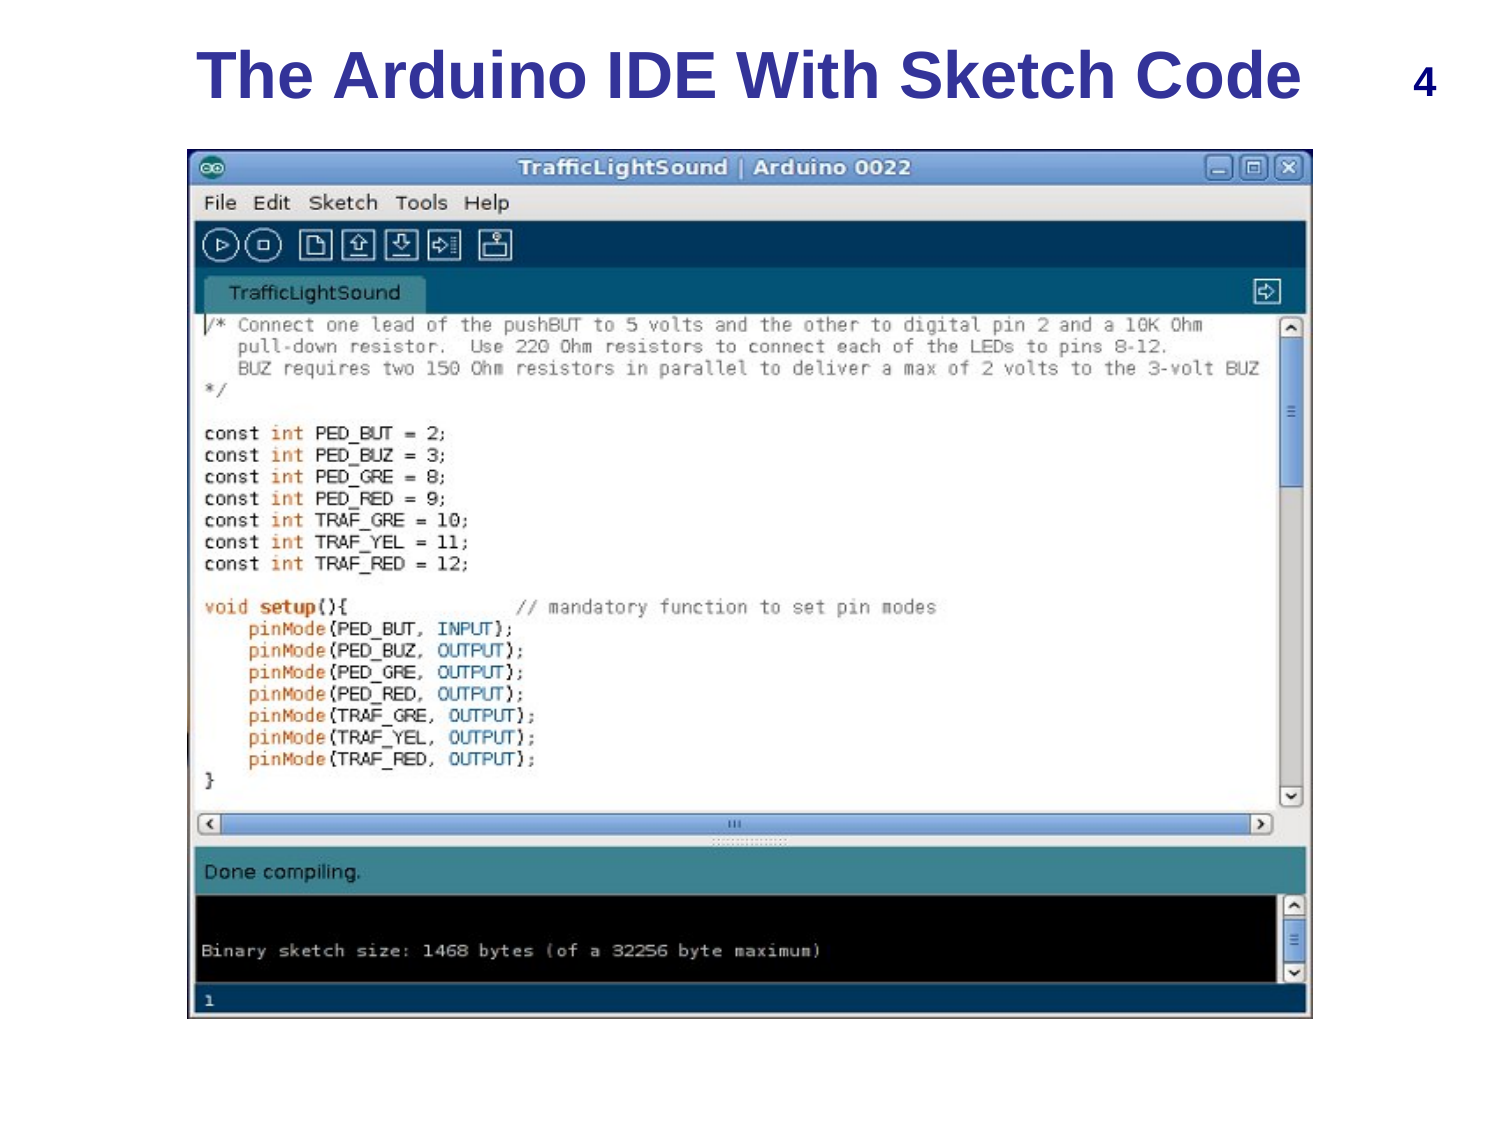

# The Arduino IDE With Sketch Code
4